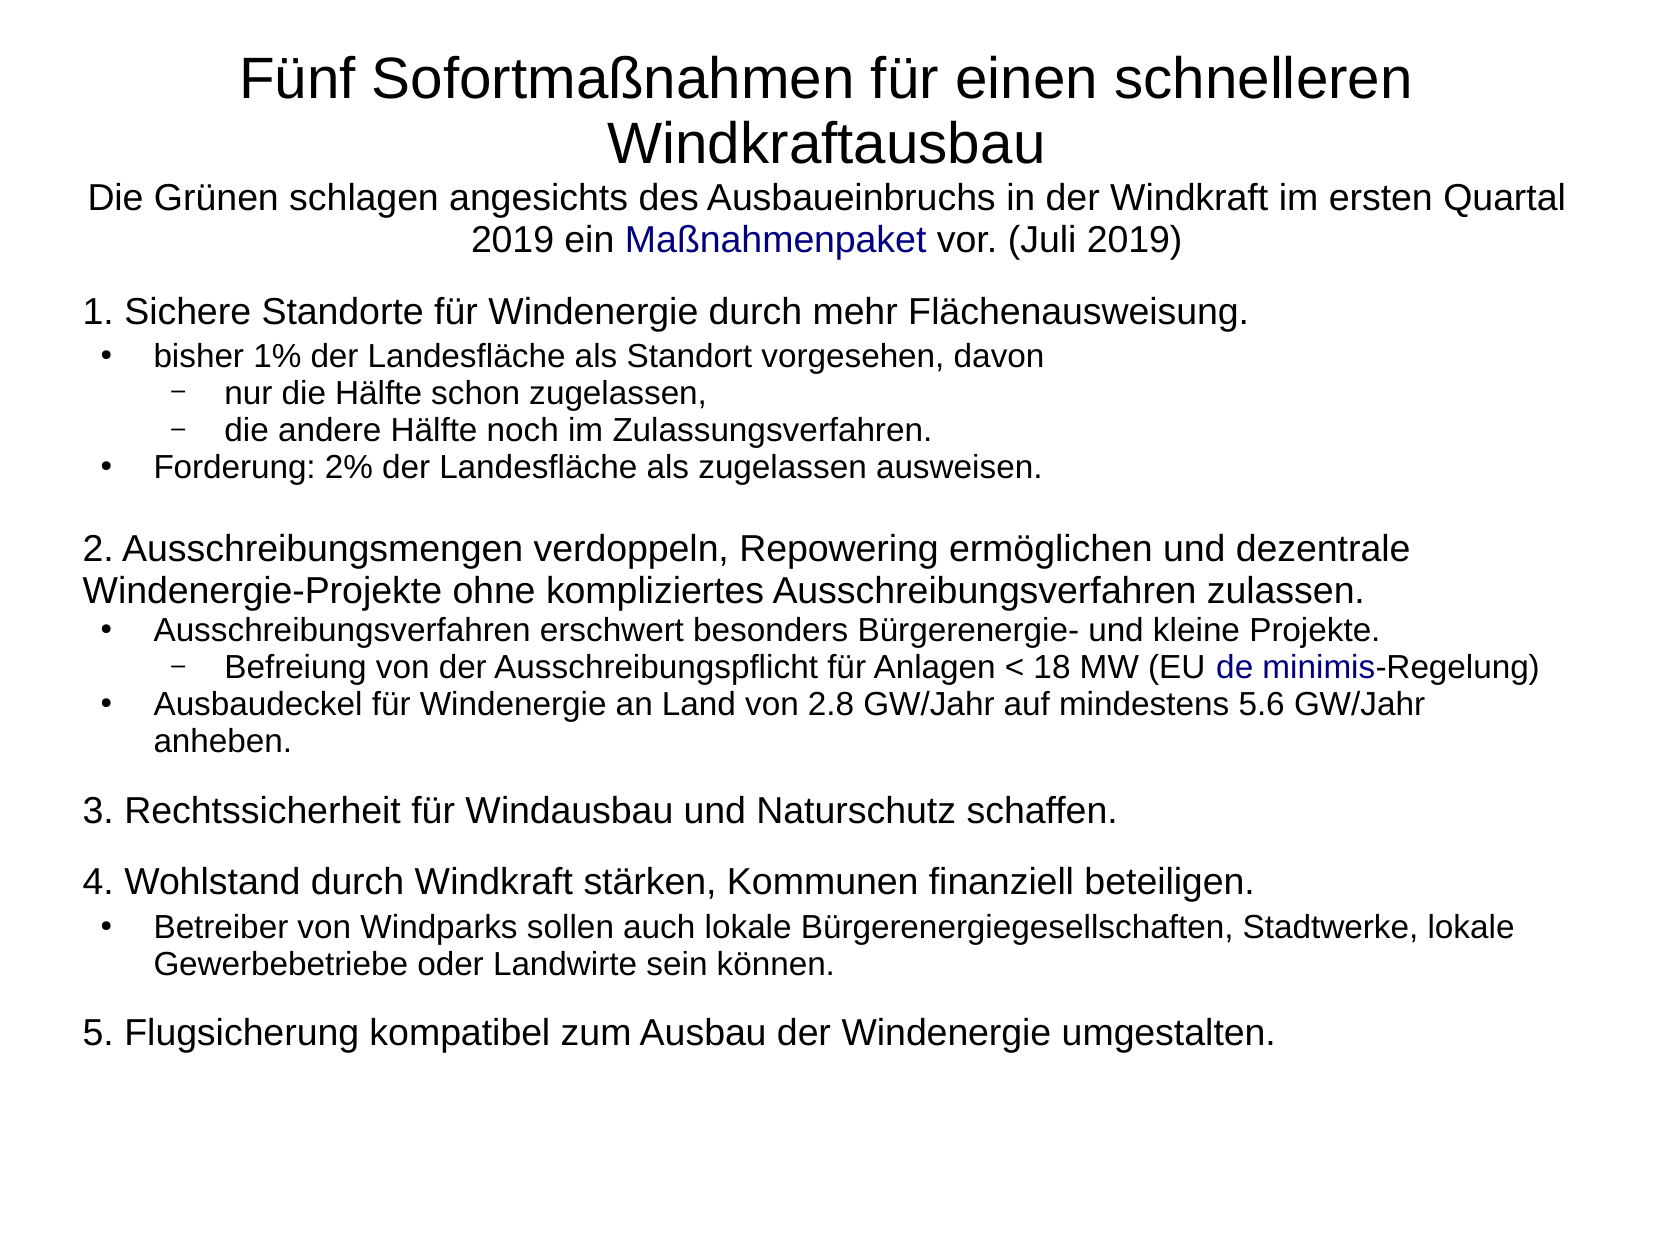

# Fünf Sofortmaßnahmen für einen schnelleren Windkraftausbau Die Grünen schlagen angesichts des Ausbaueinbruchs in der Windkraft im ersten Quartal 2019 ein Maßnahmenpaket vor. (Juli 2019)
1. Sichere Standorte für Windenergie durch mehr Flächenausweisung.
bisher 1% der Landesfläche als Standort vorgesehen, davon
nur die Hälfte schon zugelassen,
die andere Hälfte noch im Zulassungsverfahren.
Forderung: 2% der Landesfläche als zugelassen ausweisen.
2. Ausschreibungsmengen verdoppeln, Repowering ermöglichen und dezentrale Windenergie-Projekte ohne kompliziertes Ausschreibungsverfahren zulassen.
Ausschreibungsverfahren erschwert besonders Bürgerenergie- und kleine Projekte.
Befreiung von der Ausschreibungspflicht für Anlagen < 18 MW (EU de minimis-Regelung)
Ausbaudeckel für Windenergie an Land von 2.8 GW/Jahr auf mindestens 5.6 GW/Jahr anheben.
3. Rechtssicherheit für Windausbau und Naturschutz schaffen.
4. Wohlstand durch Windkraft stärken, Kommunen finanziell beteiligen.
Betreiber von Windparks sollen auch lokale Bürgerenergiegesellschaften, Stadtwerke, lokale Gewerbebetriebe oder Landwirte sein können.
5. Flugsicherung kompatibel zum Ausbau der Windenergie umgestalten.